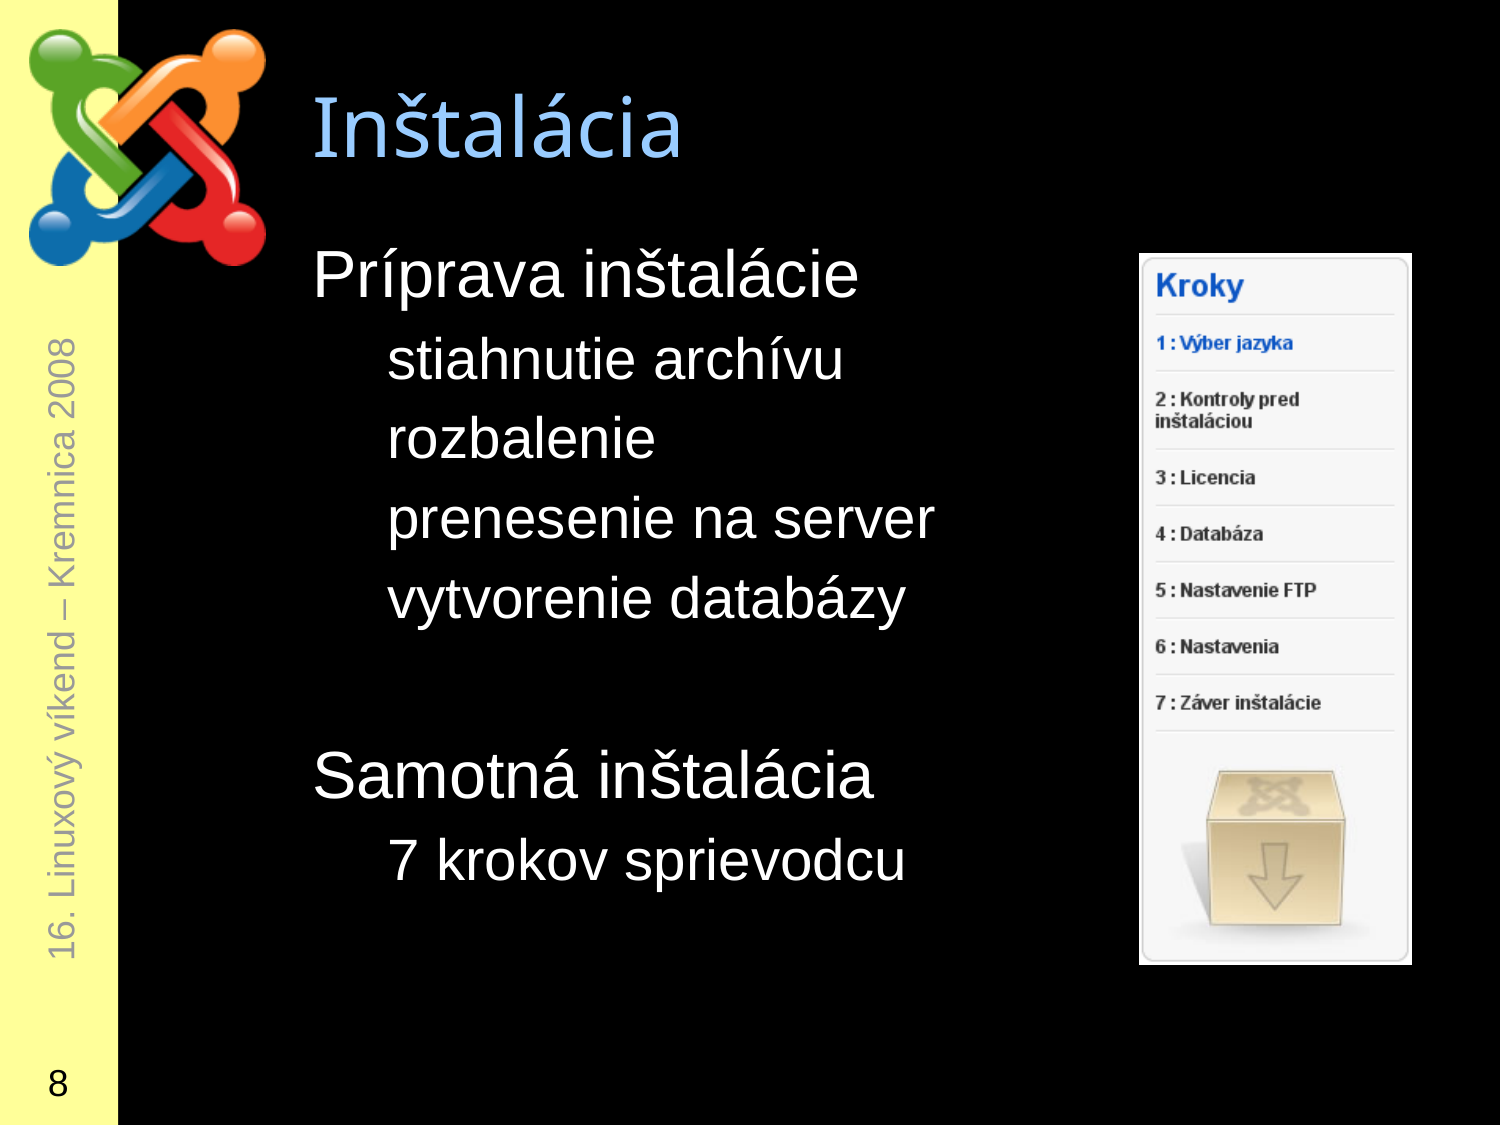

# Inštalácia
Príprava inštalácie
stiahnutie archívu
rozbalenie
prenesenie na server
vytvorenie databázy
Samotná inštalácia
7 krokov sprievodcu